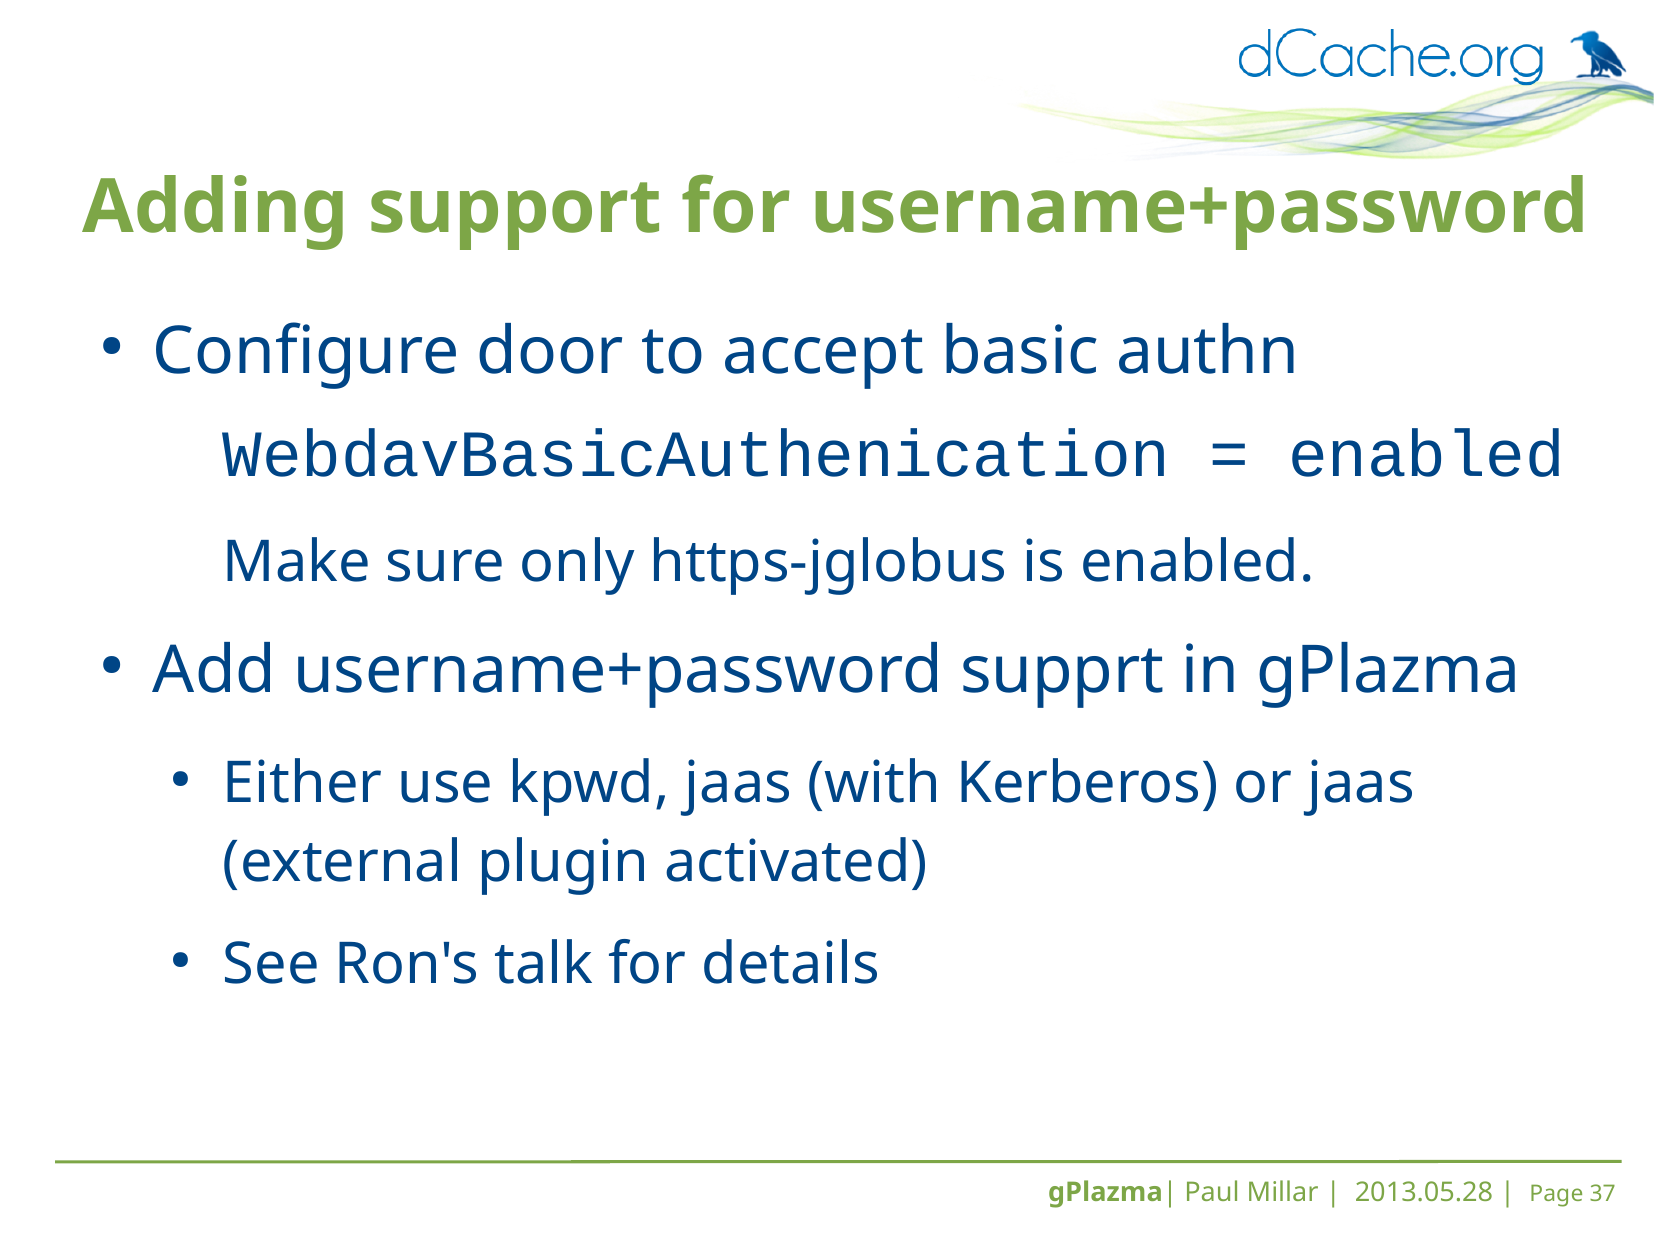

# Adding support for username+password
Configure door to accept basic authn
WebdavBasicAuthenication = enabled
Make sure only https-jglobus is enabled.
Add username+password supprt in gPlazma
Either use kpwd, jaas (with Kerberos) or jaas (external plugin activated)
See Ron's talk for details
37